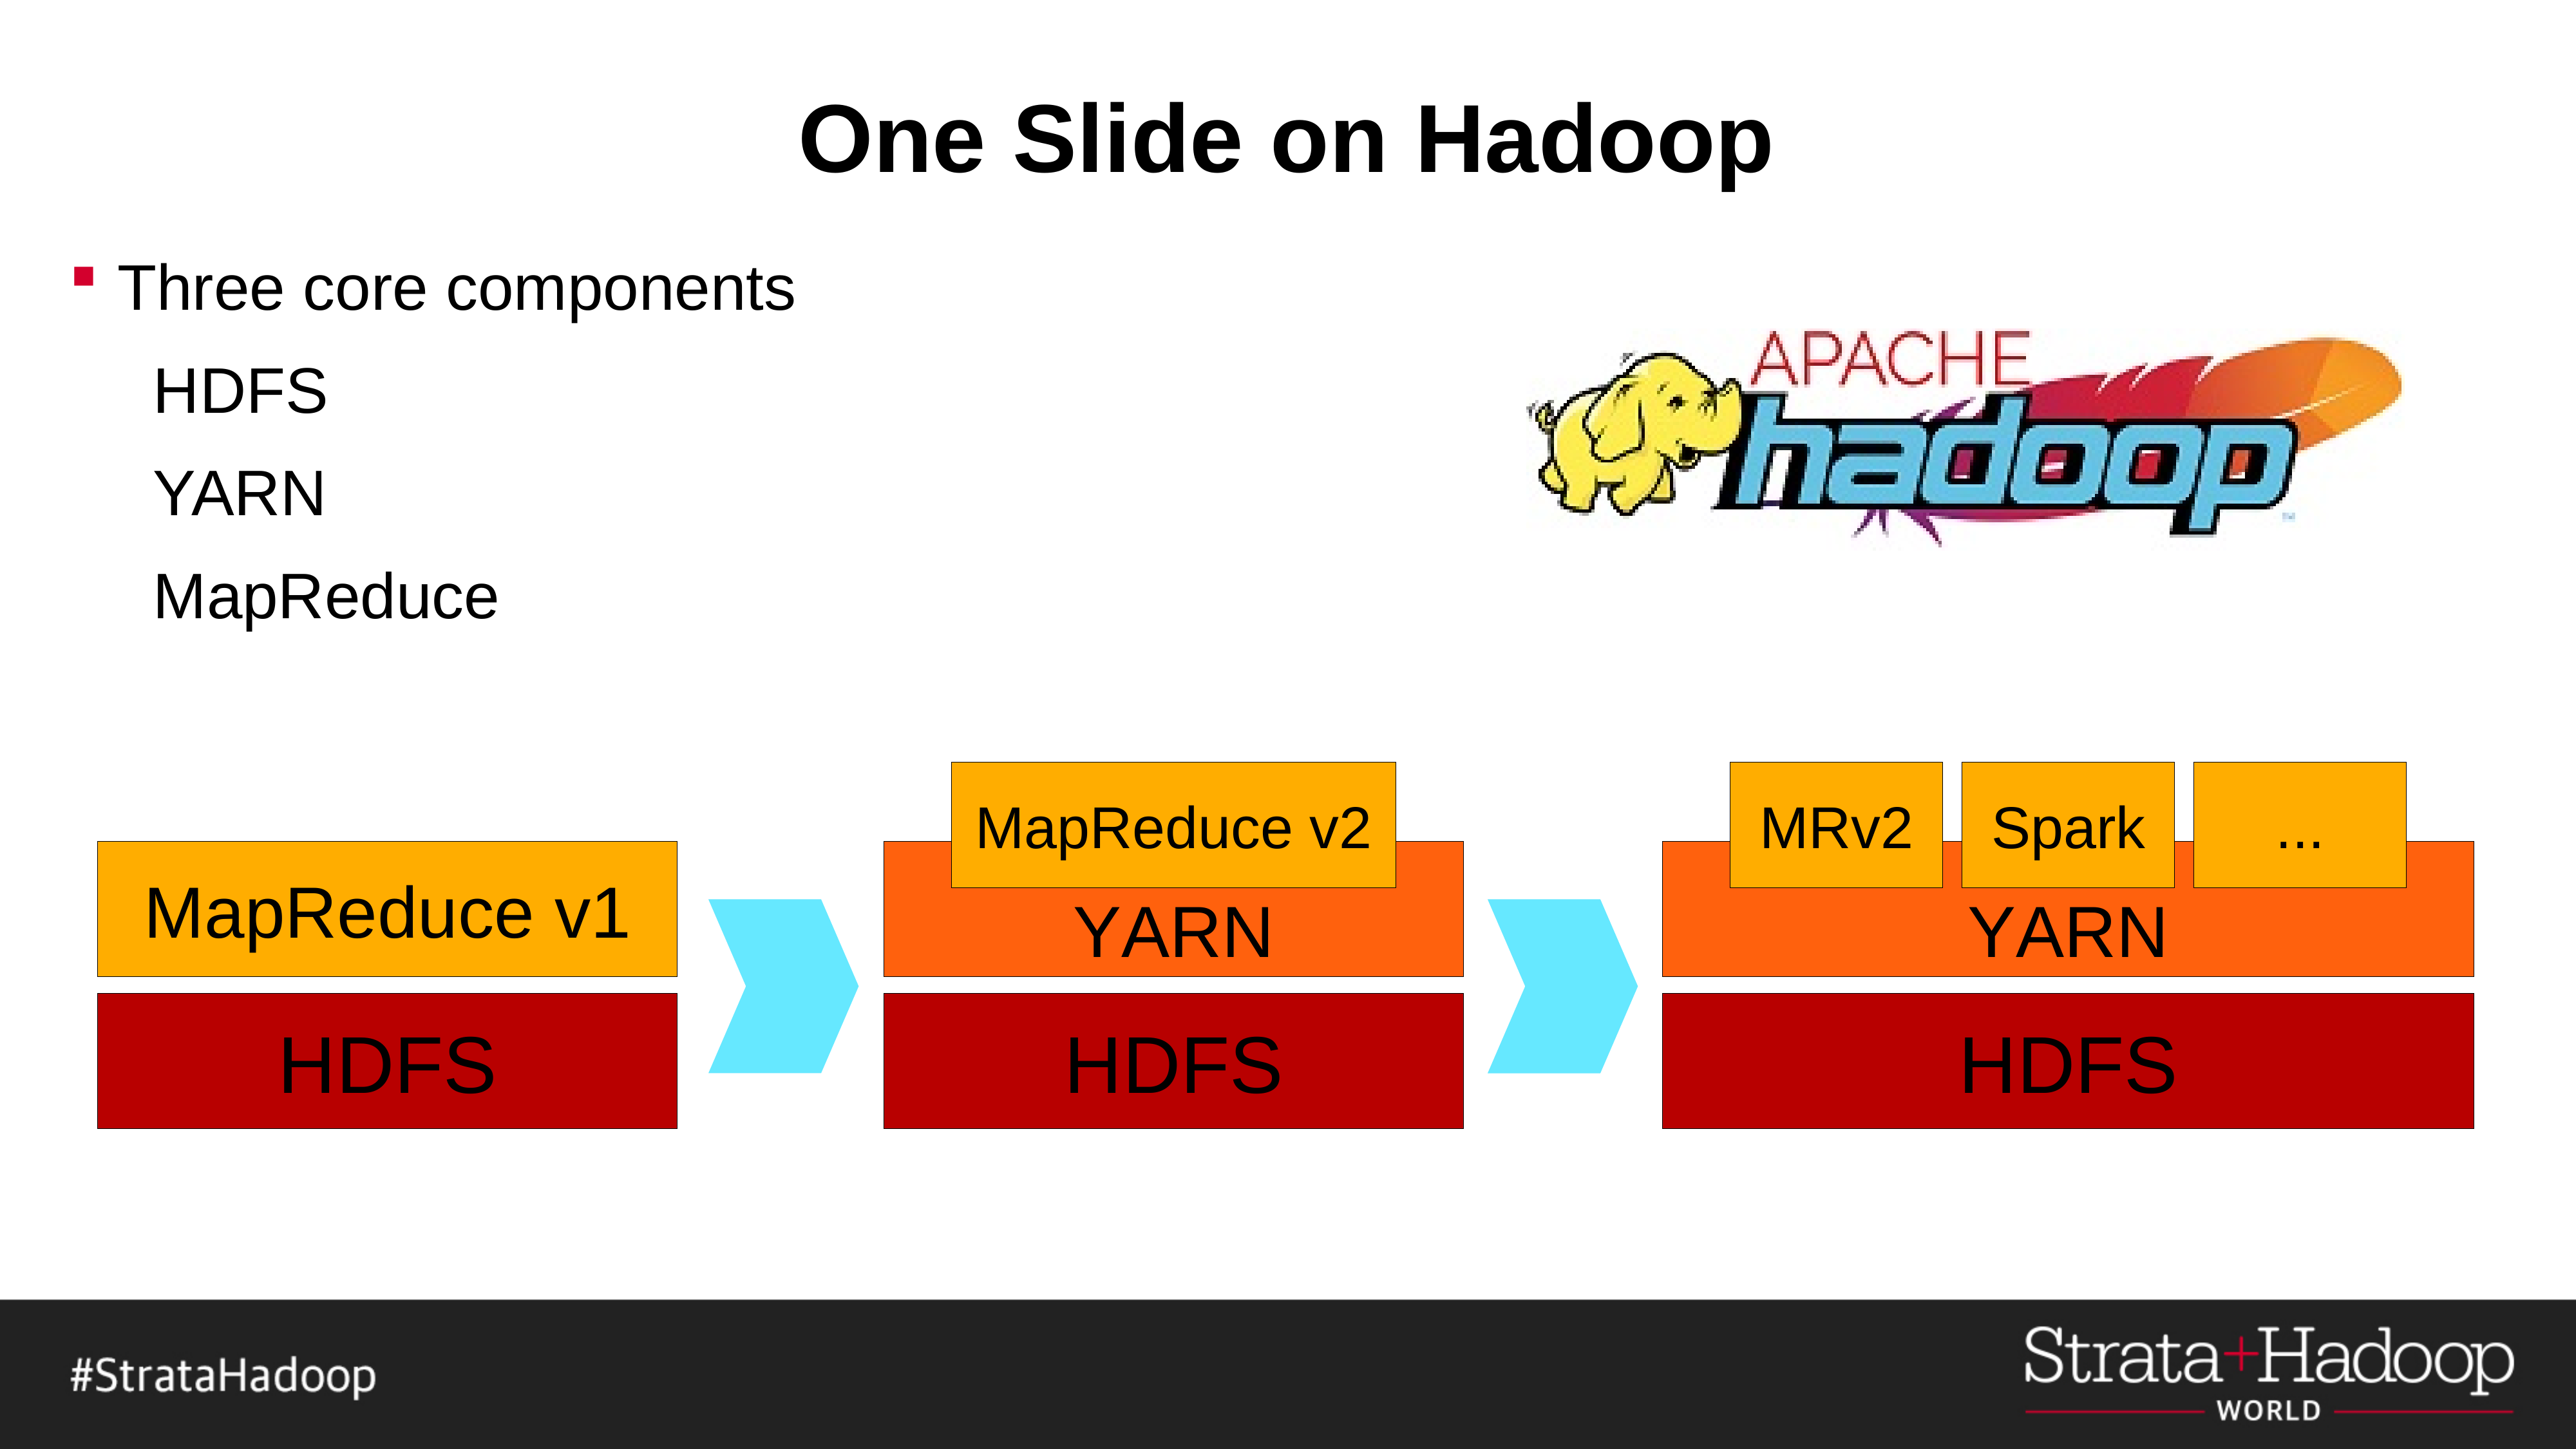

# One Slide on Hadoop
Three core components
HDFS
YARN
MapReduce
MapReduce v2
YARN
HDFS
MRv2
Spark
...
YARN
HDFS
MapReduce v1
HDFS